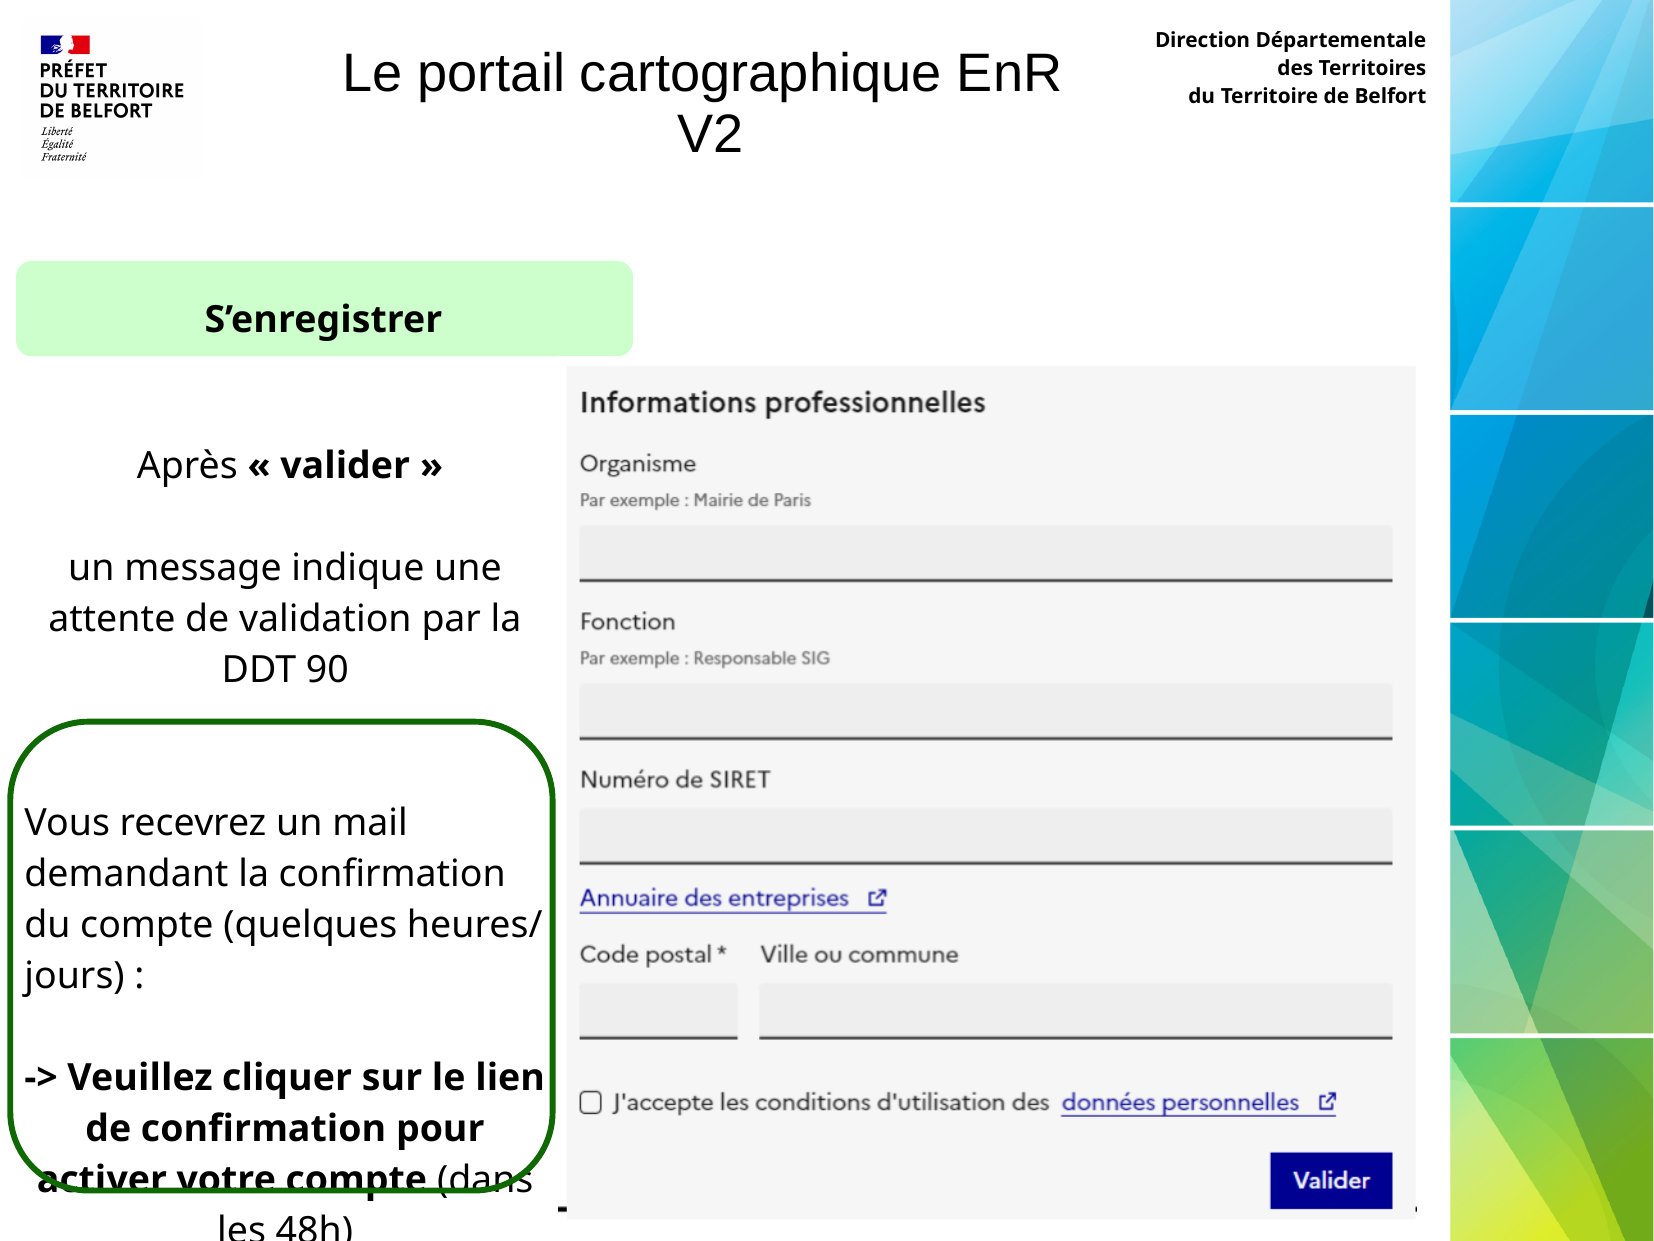

# Le portail cartographique EnR V2
S’enregistrer
 Après « valider »
un message indique une attente de validation par la DDT 90
Vous recevrez un mail demandant la confirmation du compte (quelques heures/ jours) :
-> Veuillez cliquer sur le lien de confirmation pour activer votre compte (dans les 48h)